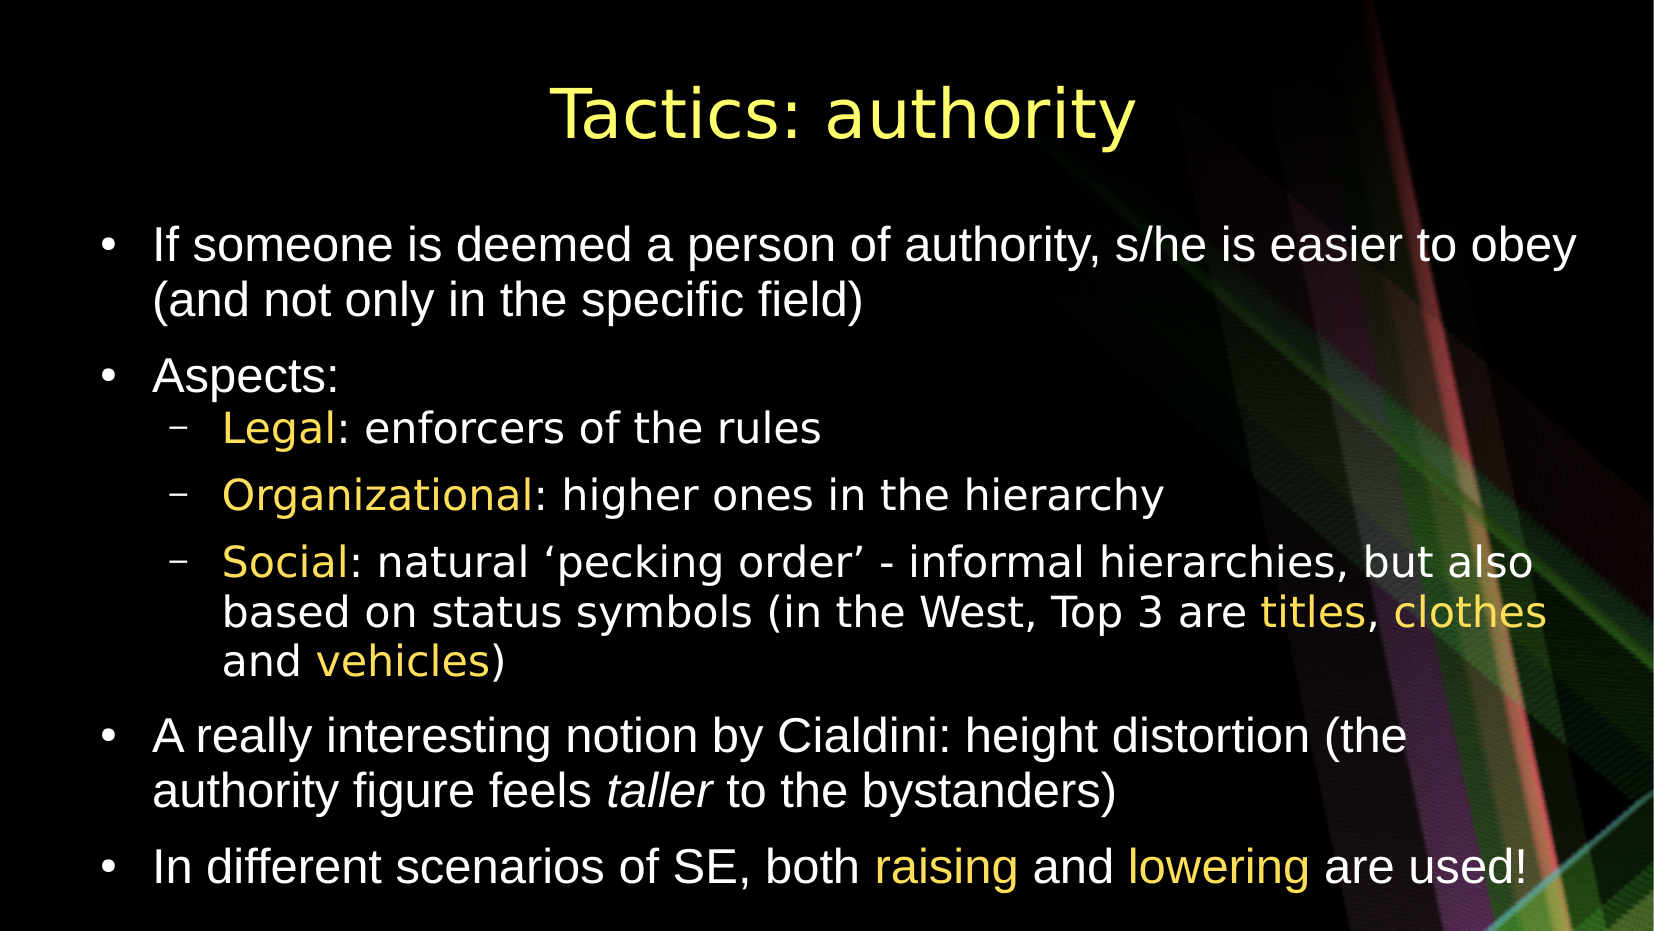

# Tactics: authority
If someone is deemed a person of authority, s/he is easier to obey (and not only in the specific field)
Aspects:
Legal: enforcers of the rules
Organizational: higher ones in the hierarchy
Social: natural ‘pecking order’ - informal hierarchies, but also based on status symbols (in the West, Top 3 are titles, clothes and vehicles)
A really interesting notion by Cialdini: height distortion (the authority figure feels taller to the bystanders)
In different scenarios of SE, both raising and lowering are used!